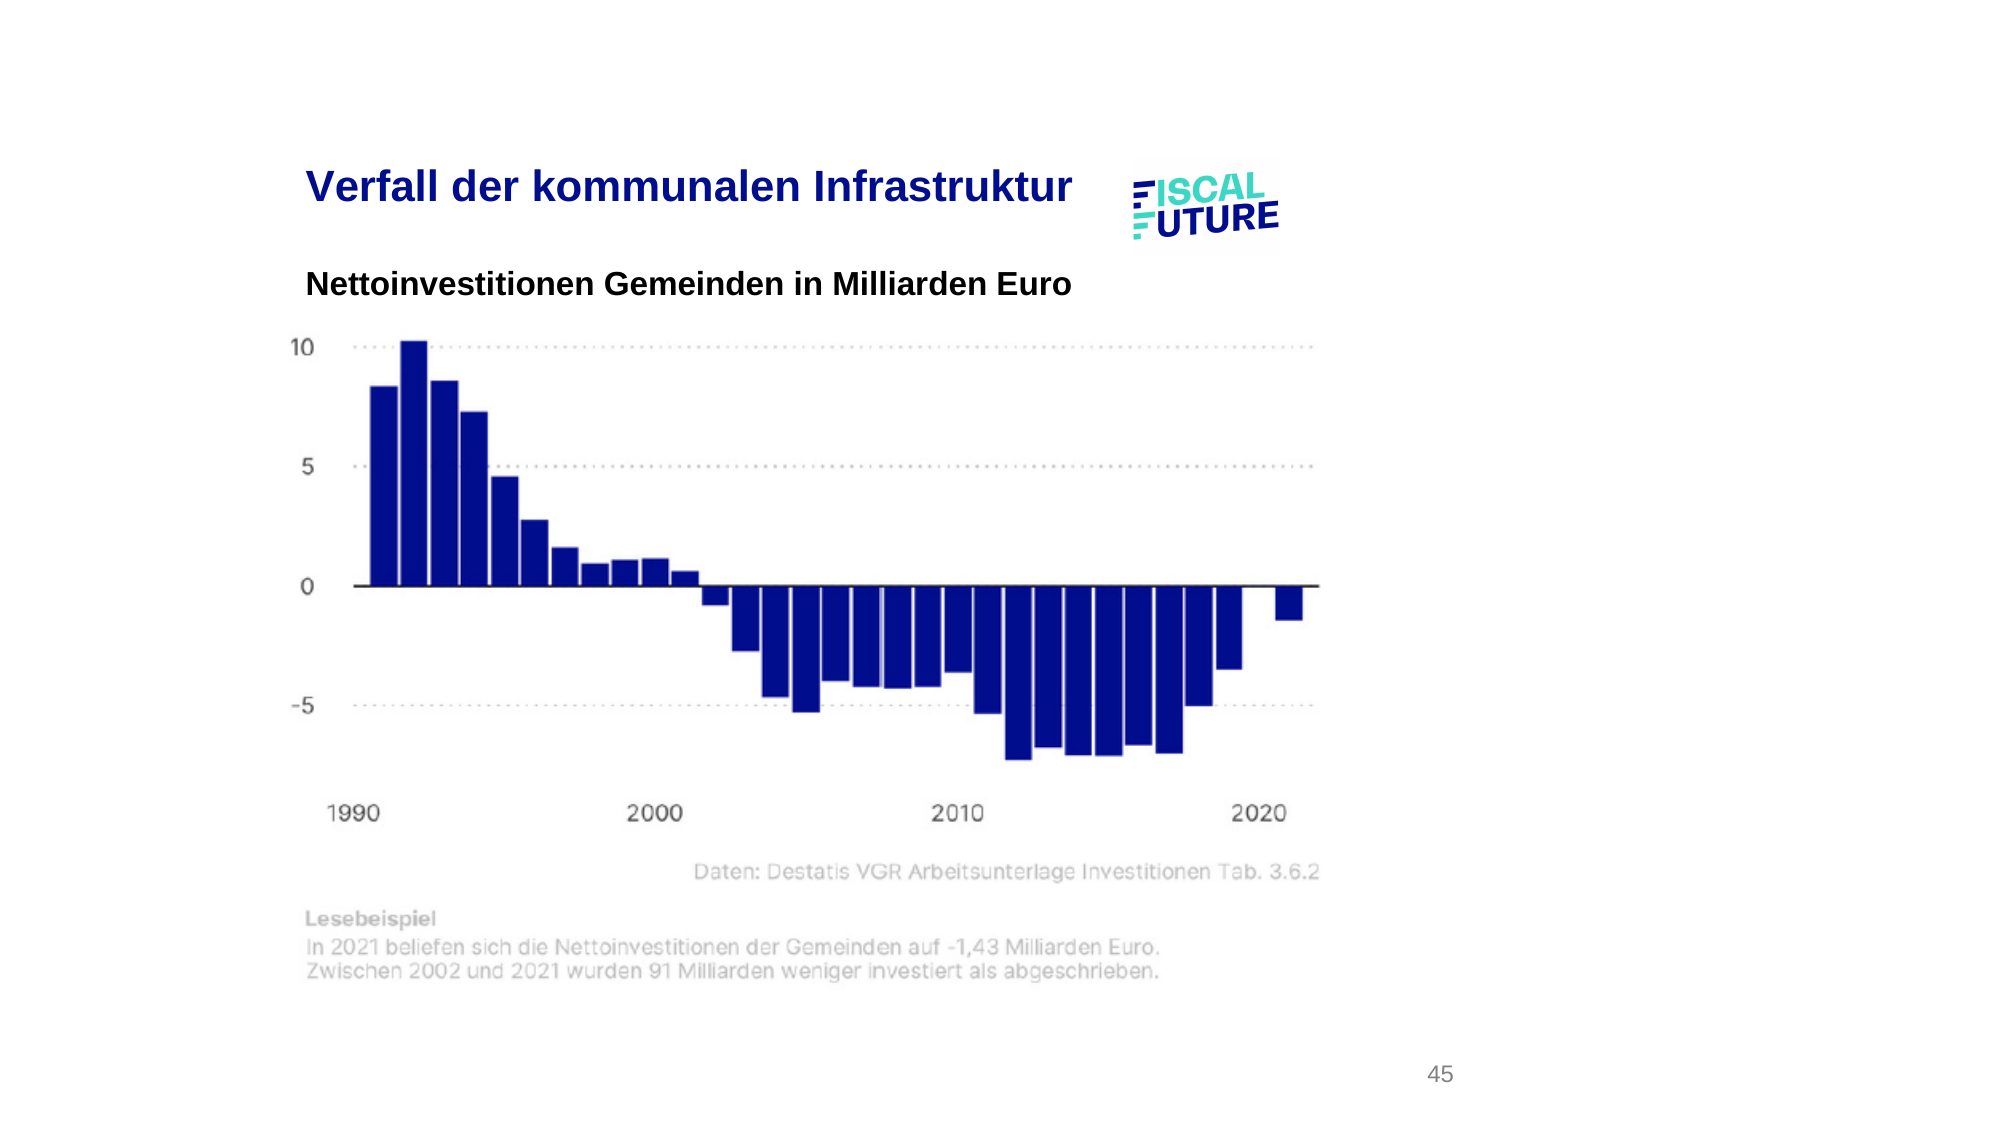

Verfall der kommunalen Infrastruktur
Nettoinvestitionen Gemeinden in Milliarden Euro
44